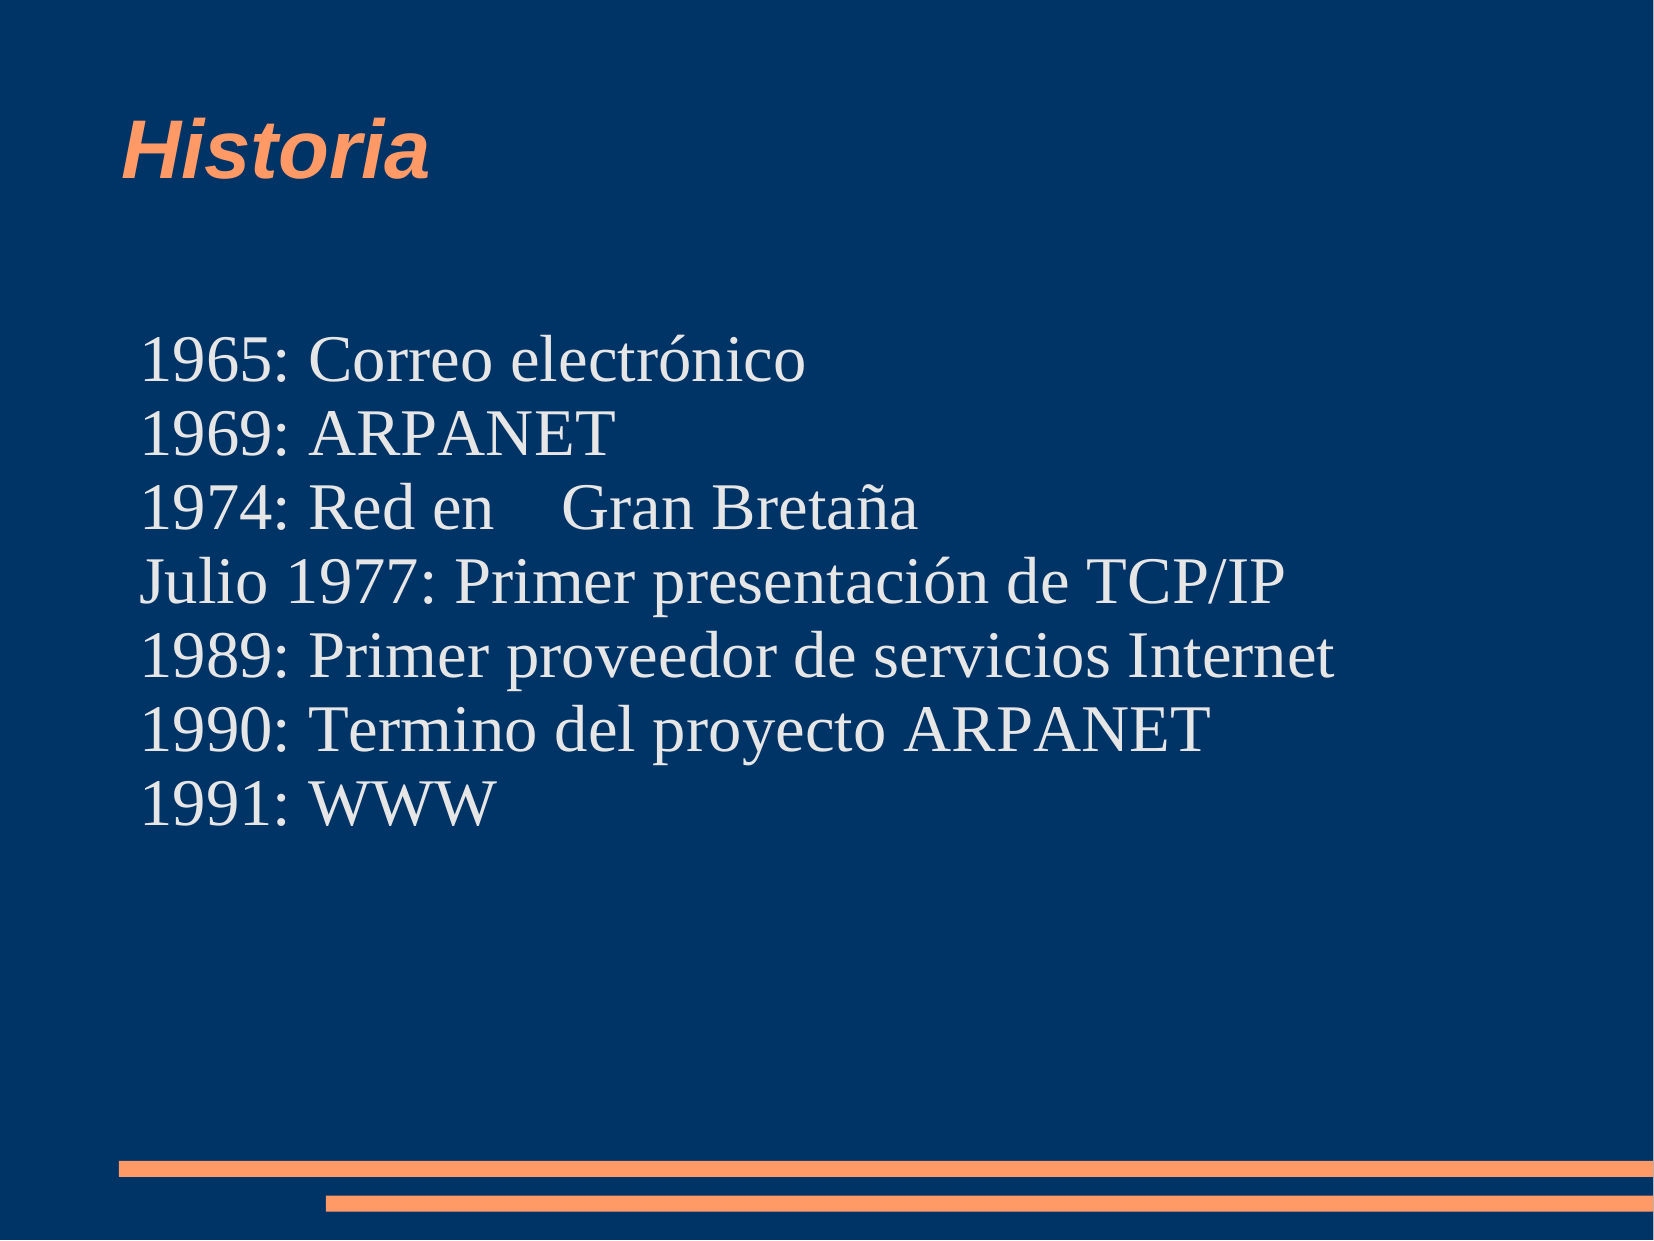

# Historia
1965: Correo electrónico
1969: ARPANET
1974: Red en 	Gran Bretaña
Julio 1977: Primer presentación de TCP/IP
1989: Primer proveedor de servicios Internet
1990: Termino del proyecto ARPANET
1991: WWW